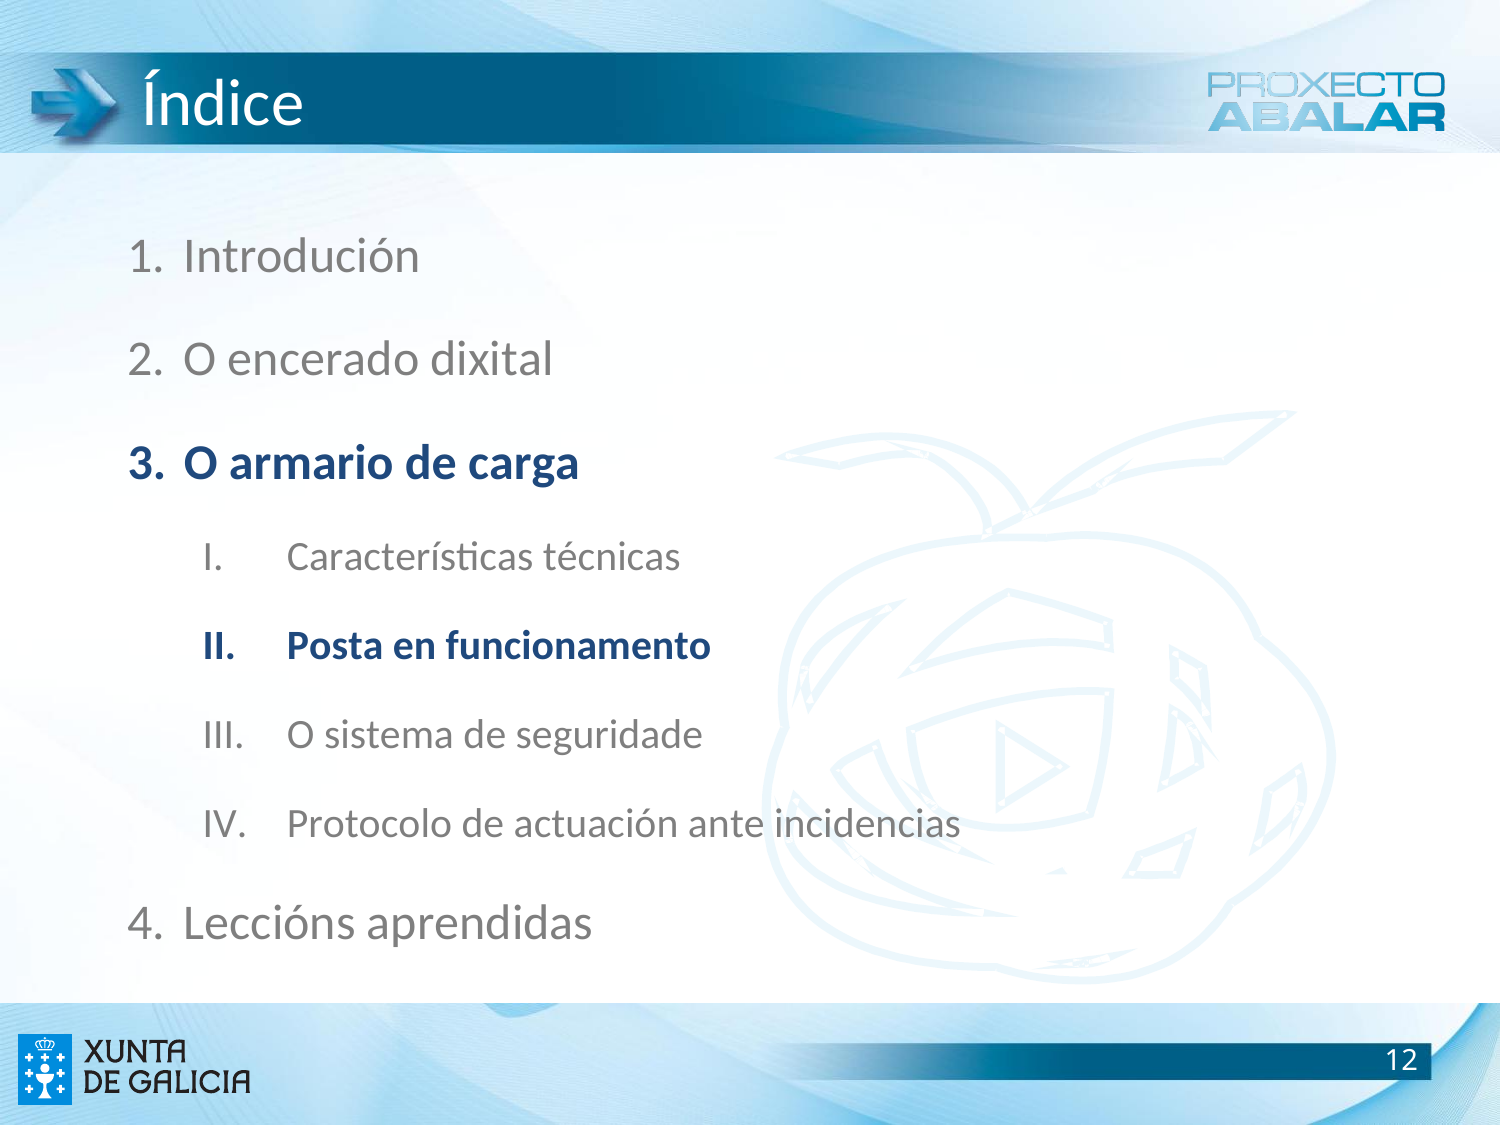

Índice
Introdución
O encerado dixital
O armario de carga
Características técnicas
Posta en funcionamento
O sistema de seguridade
Protocolo de actuación ante incidencias
Leccións aprendidas